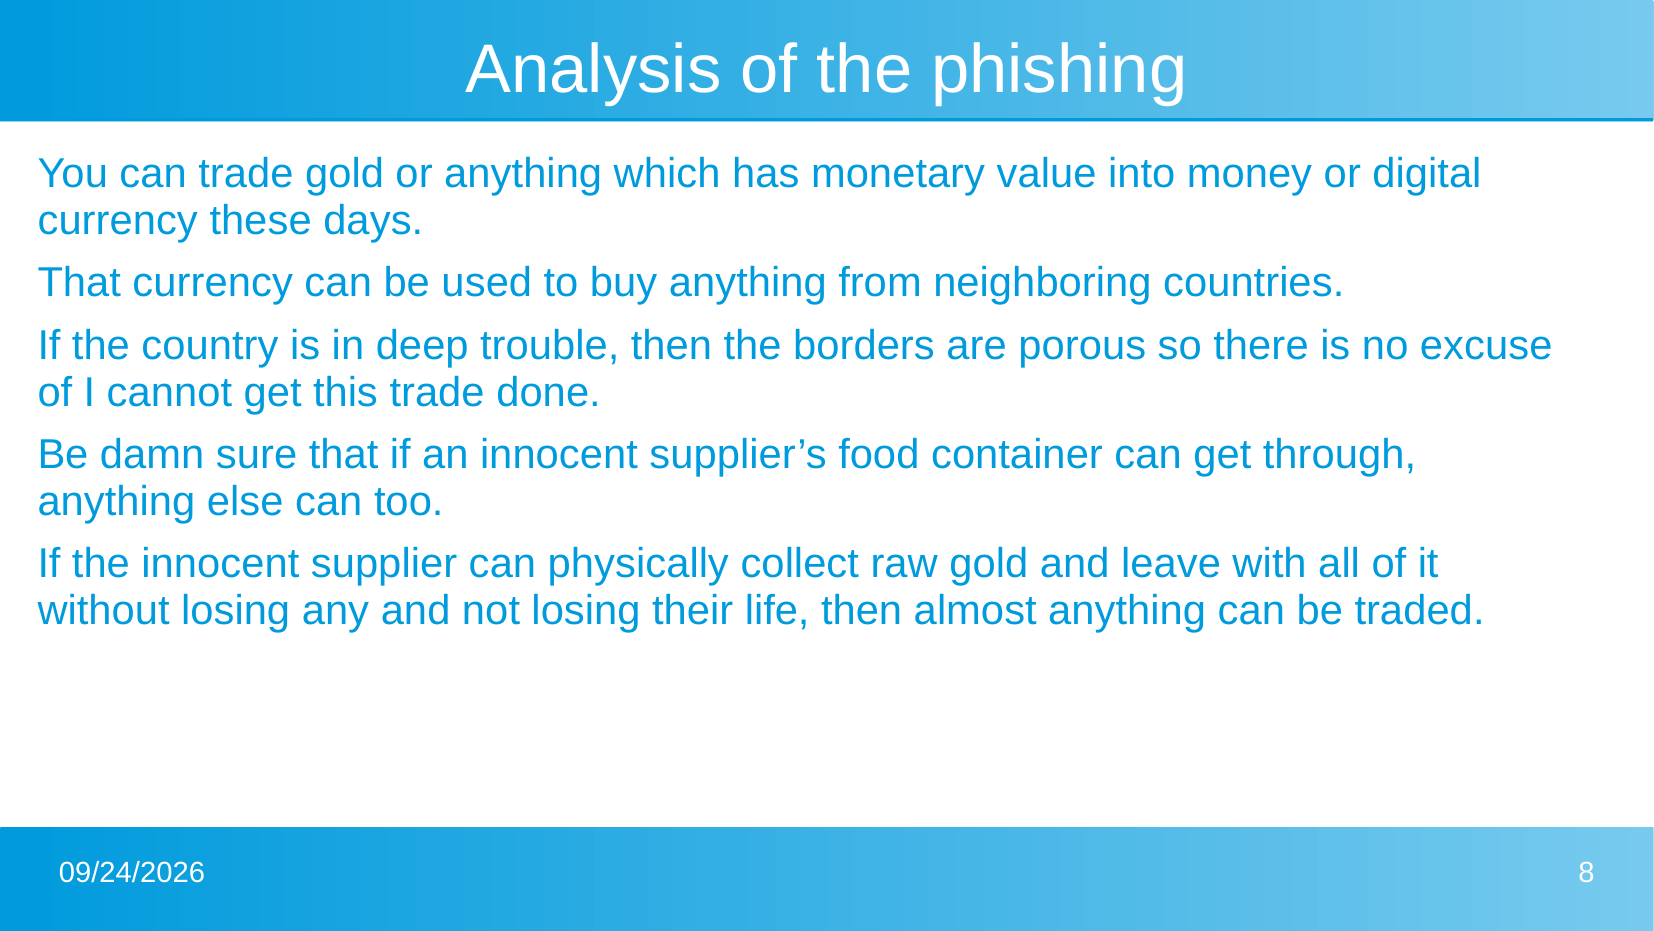

# Analysis of the phishing
You can trade gold or anything which has monetary value into money or digital currency these days.
That currency can be used to buy anything from neighboring countries.
If the country is in deep trouble, then the borders are porous so there is no excuse of I cannot get this trade done.
Be damn sure that if an innocent supplier’s food container can get through, anything else can too.
If the innocent supplier can physically collect raw gold and leave with all of it without losing any and not losing their life, then almost anything can be traded.
8